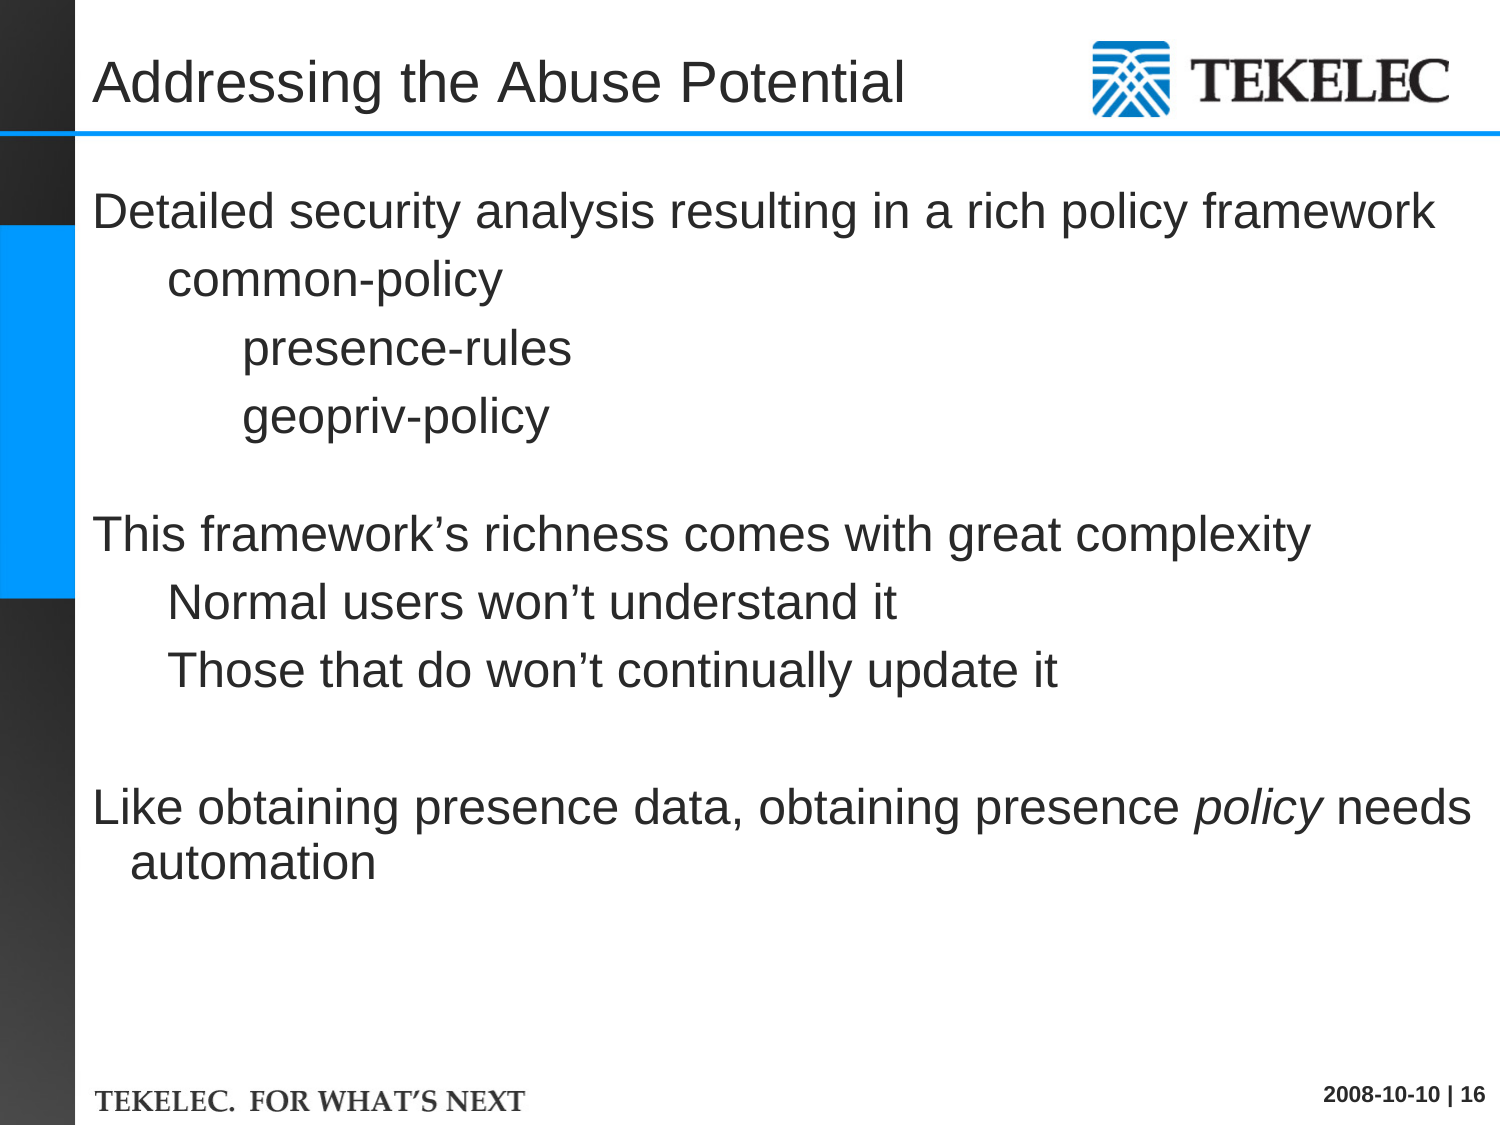

# Addressing the Abuse Potential
Detailed security analysis resulting in a rich policy framework
common-policy
presence-rules
geopriv-policy
This framework’s richness comes with great complexity
Normal users won’t understand it
Those that do won’t continually update it
Like obtaining presence data, obtaining presence policy needs automation